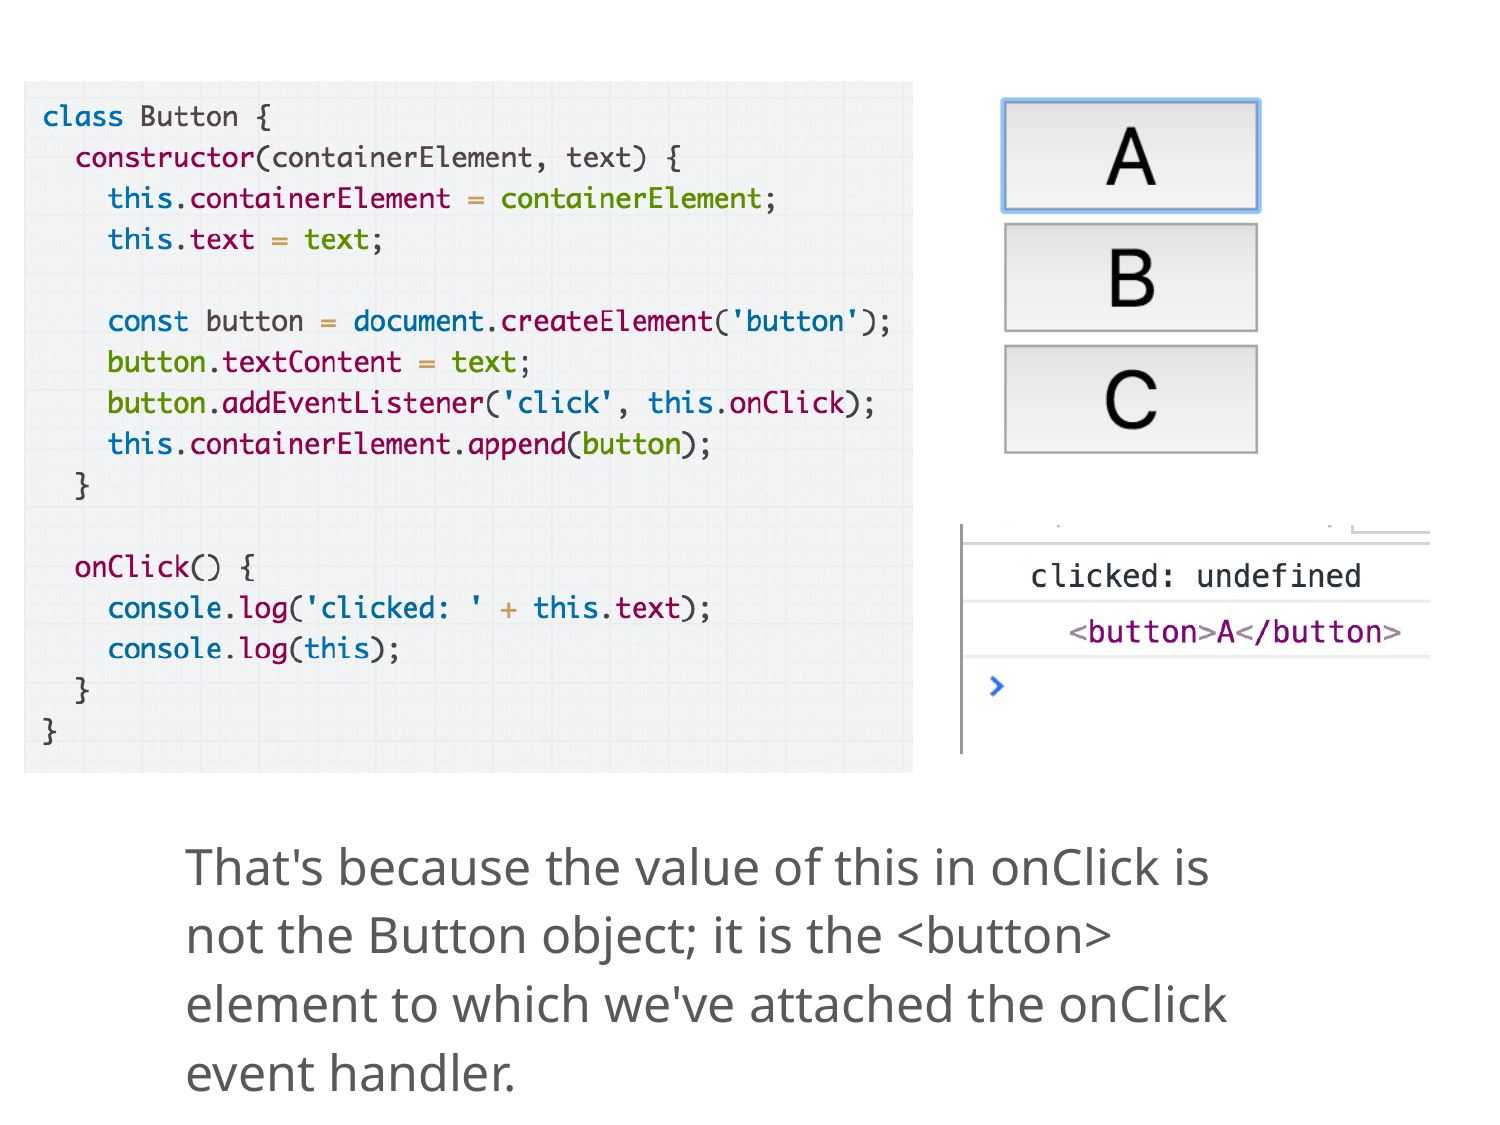

# That's because the value of this in onClick is not the Button object; it is the <button> element to which we've attached the onClick event handler.